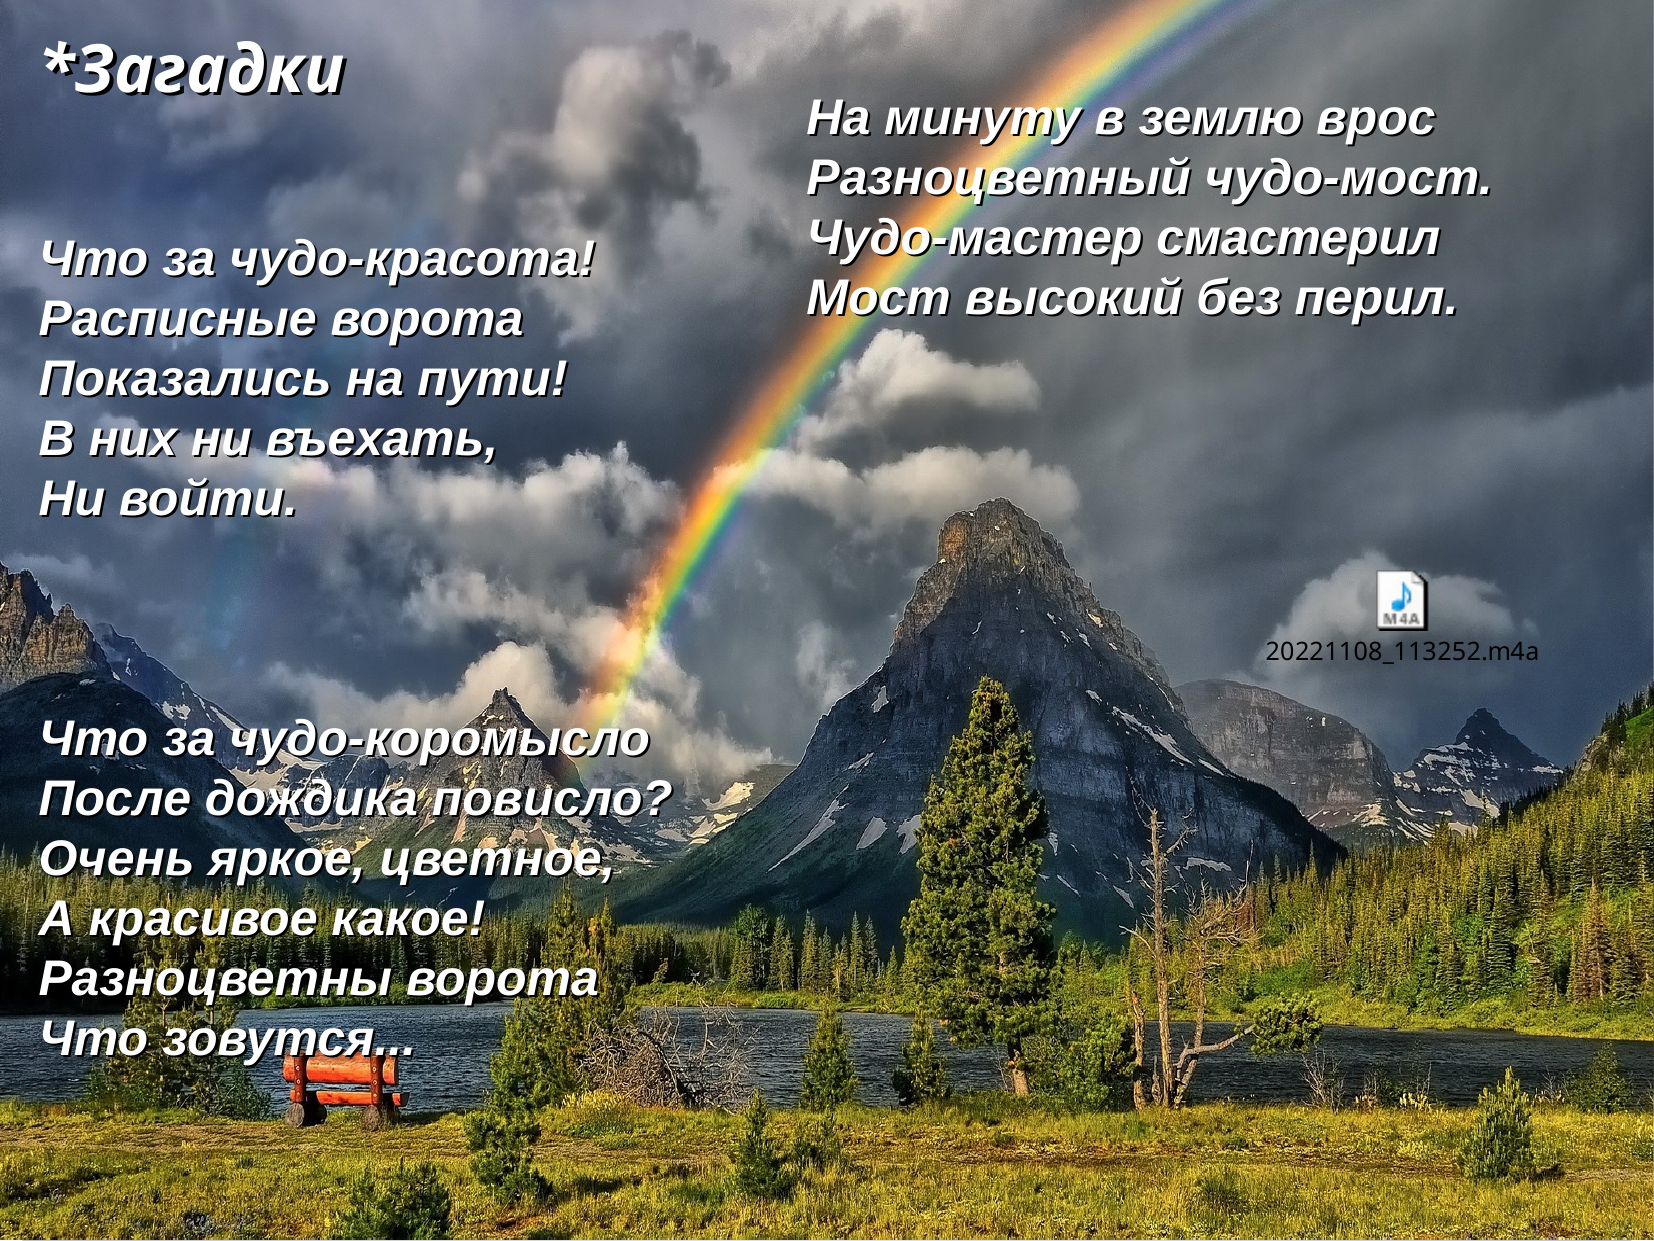

*Загадки
Что за чудо-красота!
Расписные ворота
Показались на пути!
В них ни въехать,
Ни войти.
Что за чудо-коромысло
После дождика повисло?
Очень яркое, цветное,
А красивое какое!
Разноцветны ворота
Что зовутся...
На минуту в землю врос
Разноцветный чудо-мост.
Чудо-мастер смастерил
Мост высокий без перил.